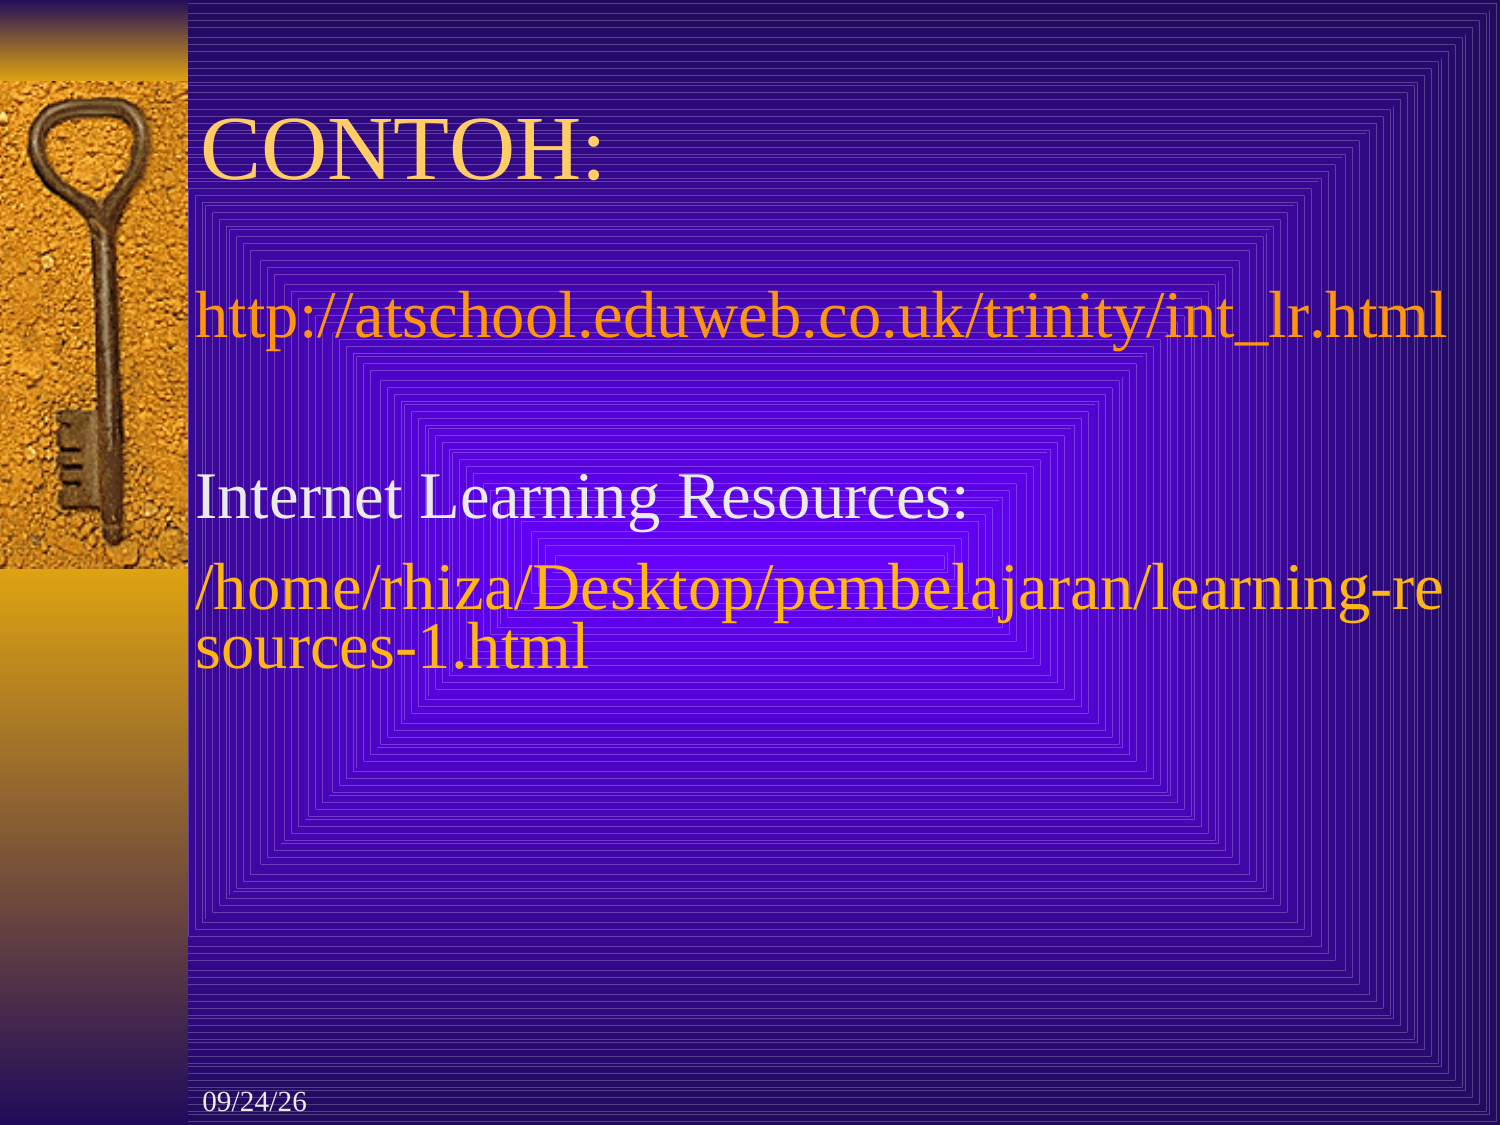

# CONTOH:
http://atschool.eduweb.co.uk/trinity/int_lr.html
Internet Learning Resources:
/home/rhiza/Desktop/pembelajaran/learning-resources-1.html